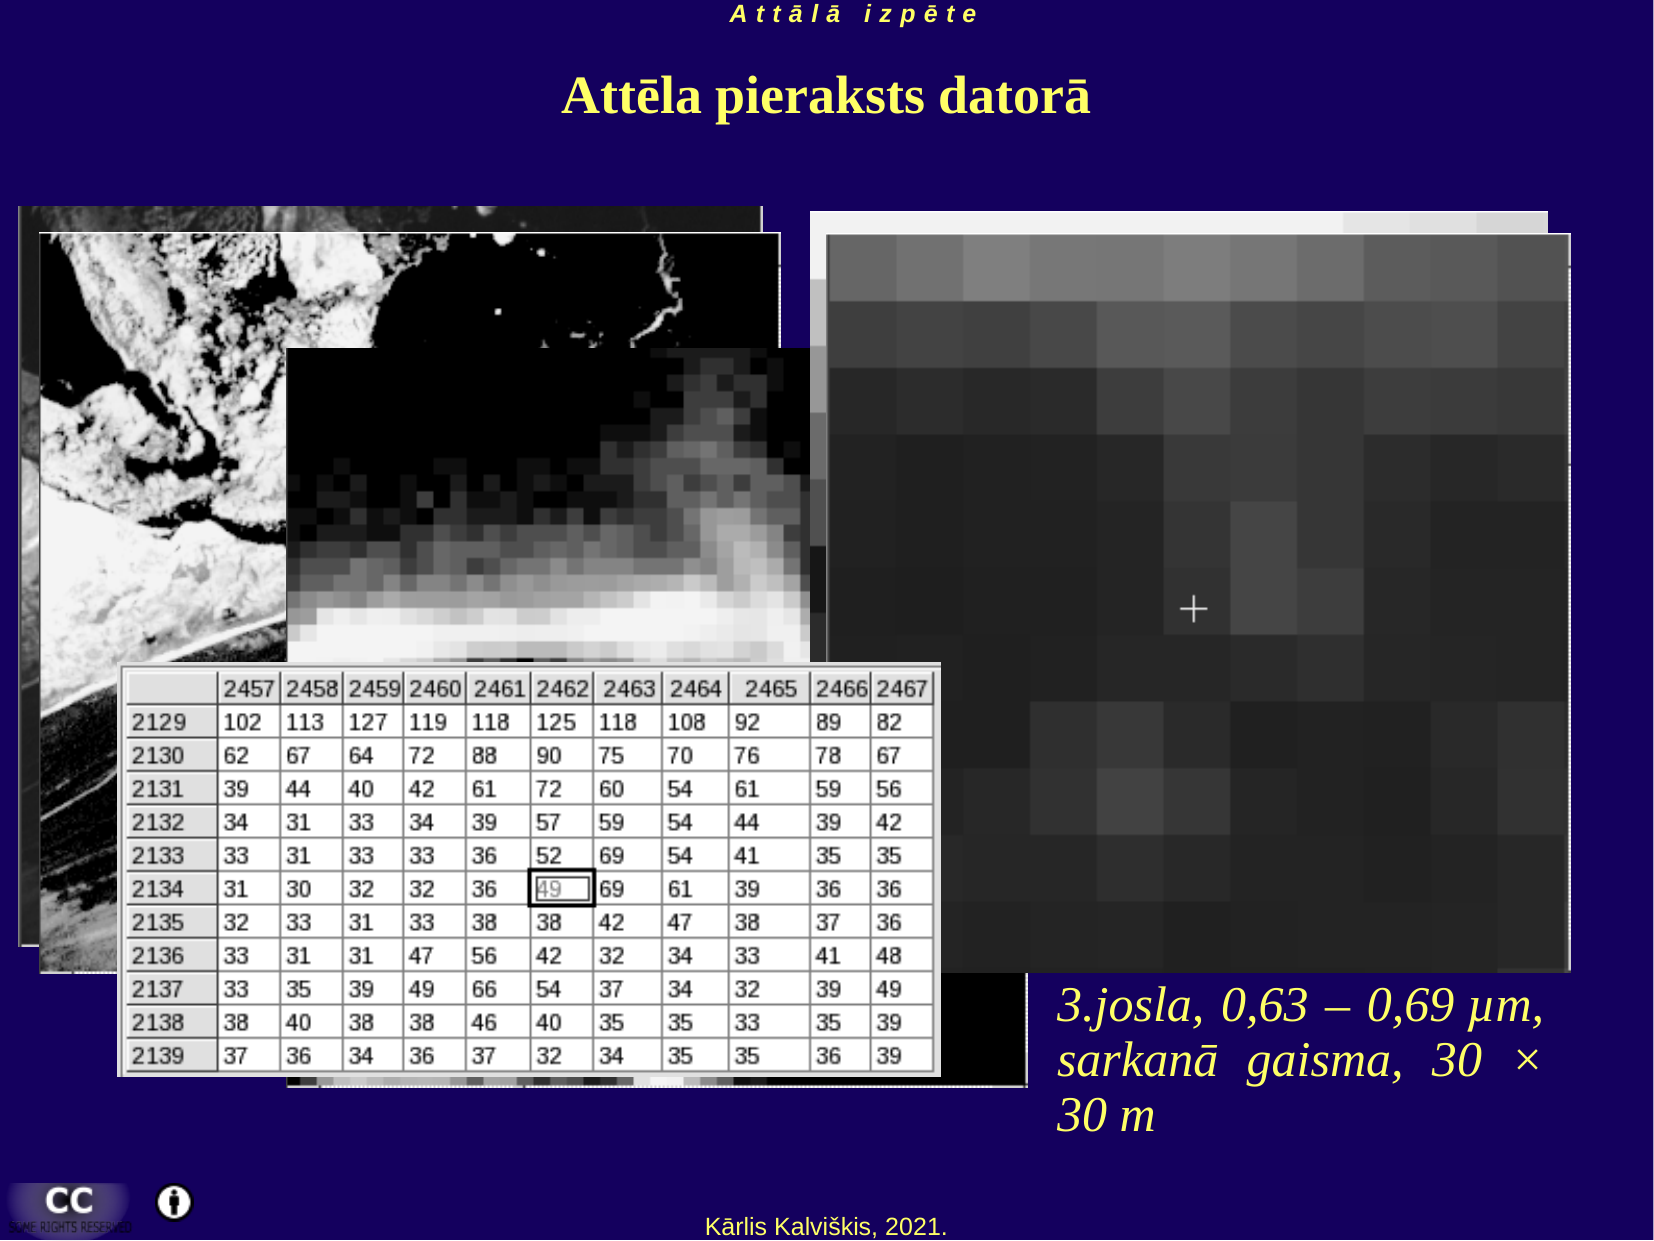

# Attēla pieraksts datorā
3.josla, 0,63 – 0,69 µm, sarkanā gaisma, 30 × 30 m